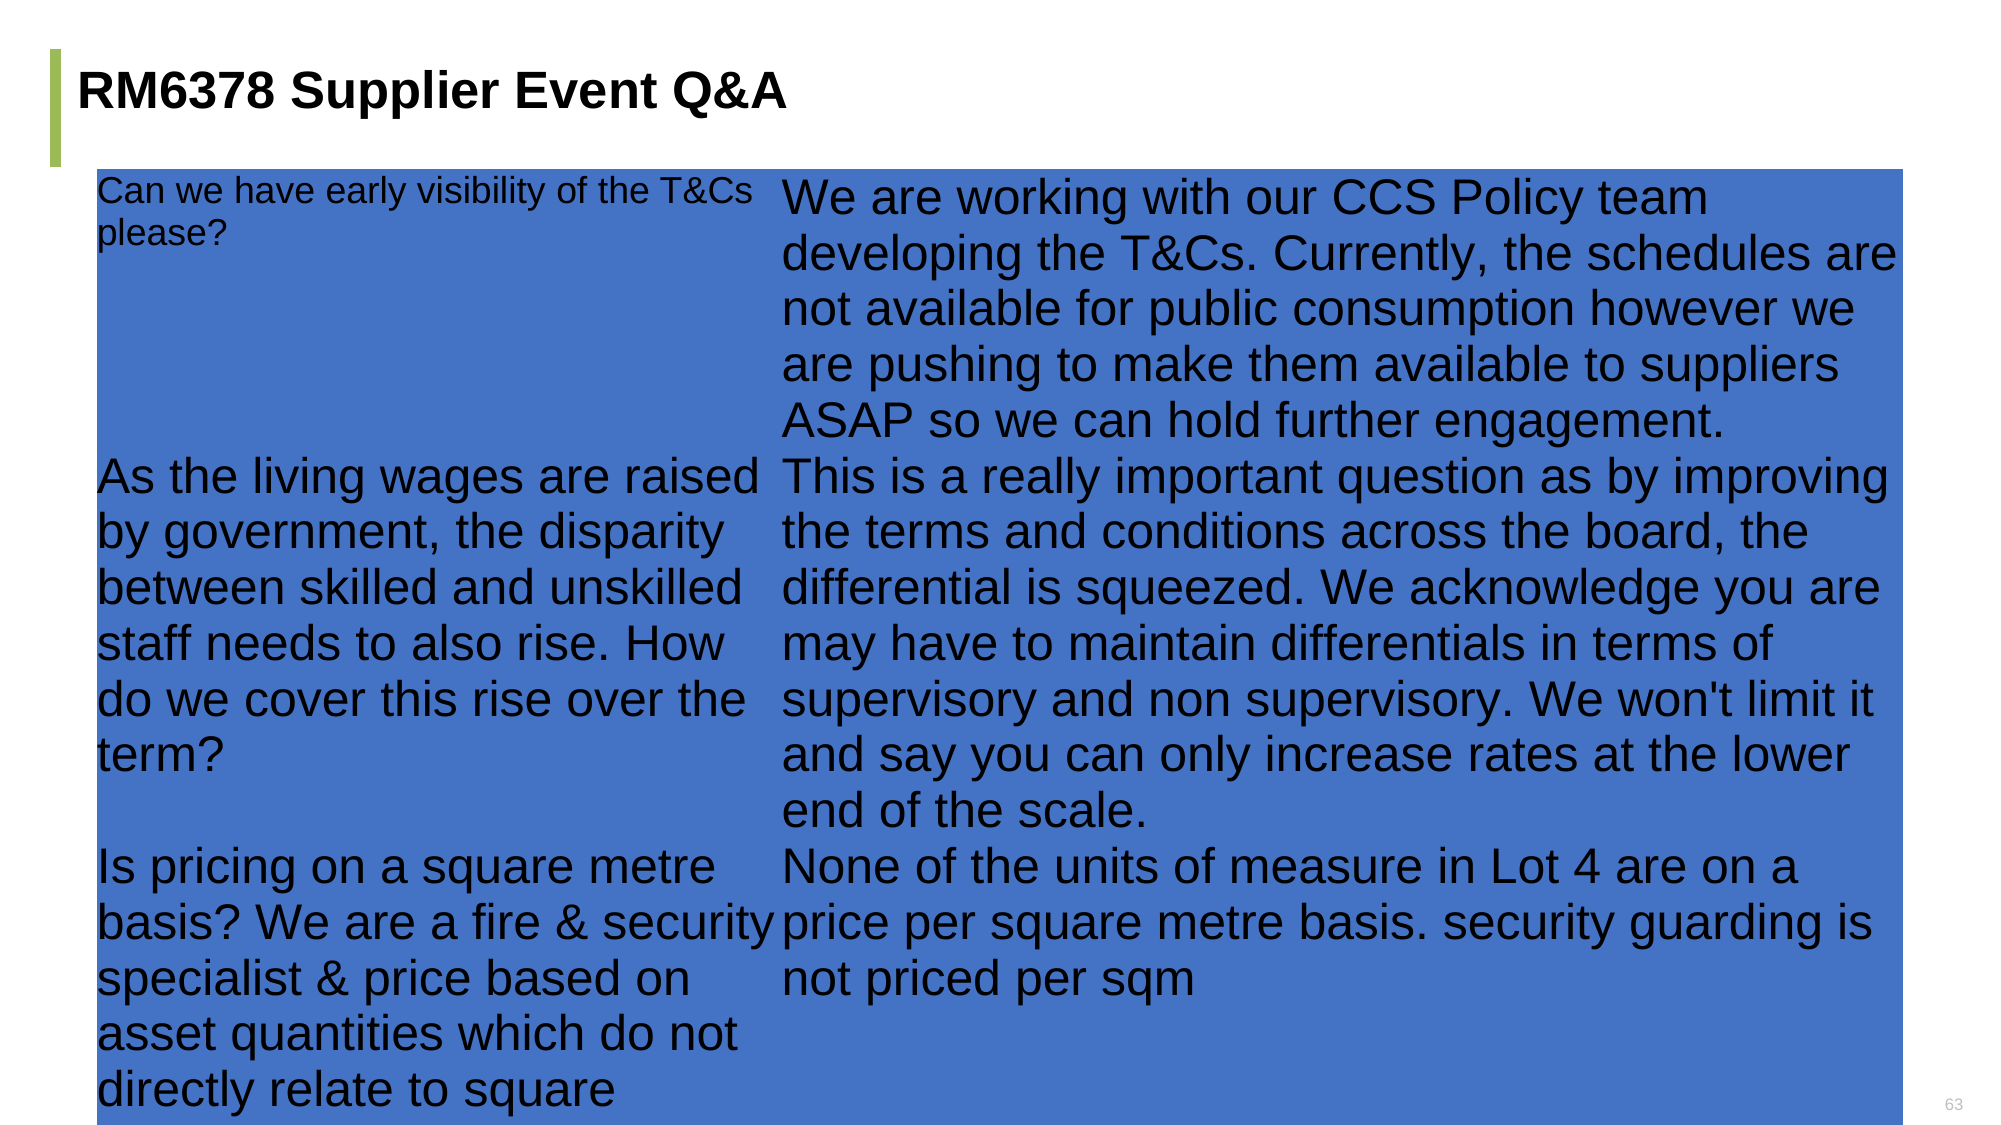

# RM6378 Supplier Event Q&A
| Can we have early visibility of the T&Cs please? | We are working with our CCS Policy team developing the T&Cs. Currently, the schedules are not available for public consumption however we are pushing to make them available to suppliers ASAP so we can hold further engagement. |
| --- | --- |
| As the living wages are raised by government, the disparity between skilled and unskilled staff needs to also rise. How do we cover this rise over the term? | This is a really important question as by improving the terms and conditions across the board, the differential is squeezed. We acknowledge you are may have to maintain differentials in terms of supervisory and non supervisory. We won't limit it and say you can only increase rates at the lower end of the scale. |
| Is pricing on a square metre basis? We are a fire & security specialist & price based on asset quantities which do not directly relate to square meterage. | None of the units of measure in Lot 4 are on a price per square metre basis. security guarding is not priced per sqm |
| Can we submit a tender for additional services (asbestos removal) only. | No, you must be able to provide all core services. Single service providers may be better placed to look at our RM6264 Facilities Management and Workplace Services DPS. |
| Will all bids be submitted by portal only or will some bids be portal submission and presentation in person to a panel ? | We don't intend to hold any presentations. All submissions and communications during the ITT period will be held through our esourcing portal . |
| Will CCS have a post-award involvement with suppliers to determine the effectiveness of the original procurement and ongoing performance? | Awarded suppliers performance will be managed as part of our Supplier Relationship Management process. CCS will also obtain feedback about suppliers performance from our customers including utilising forums such as our cross government FM Commercial Forum and Security Forum. |